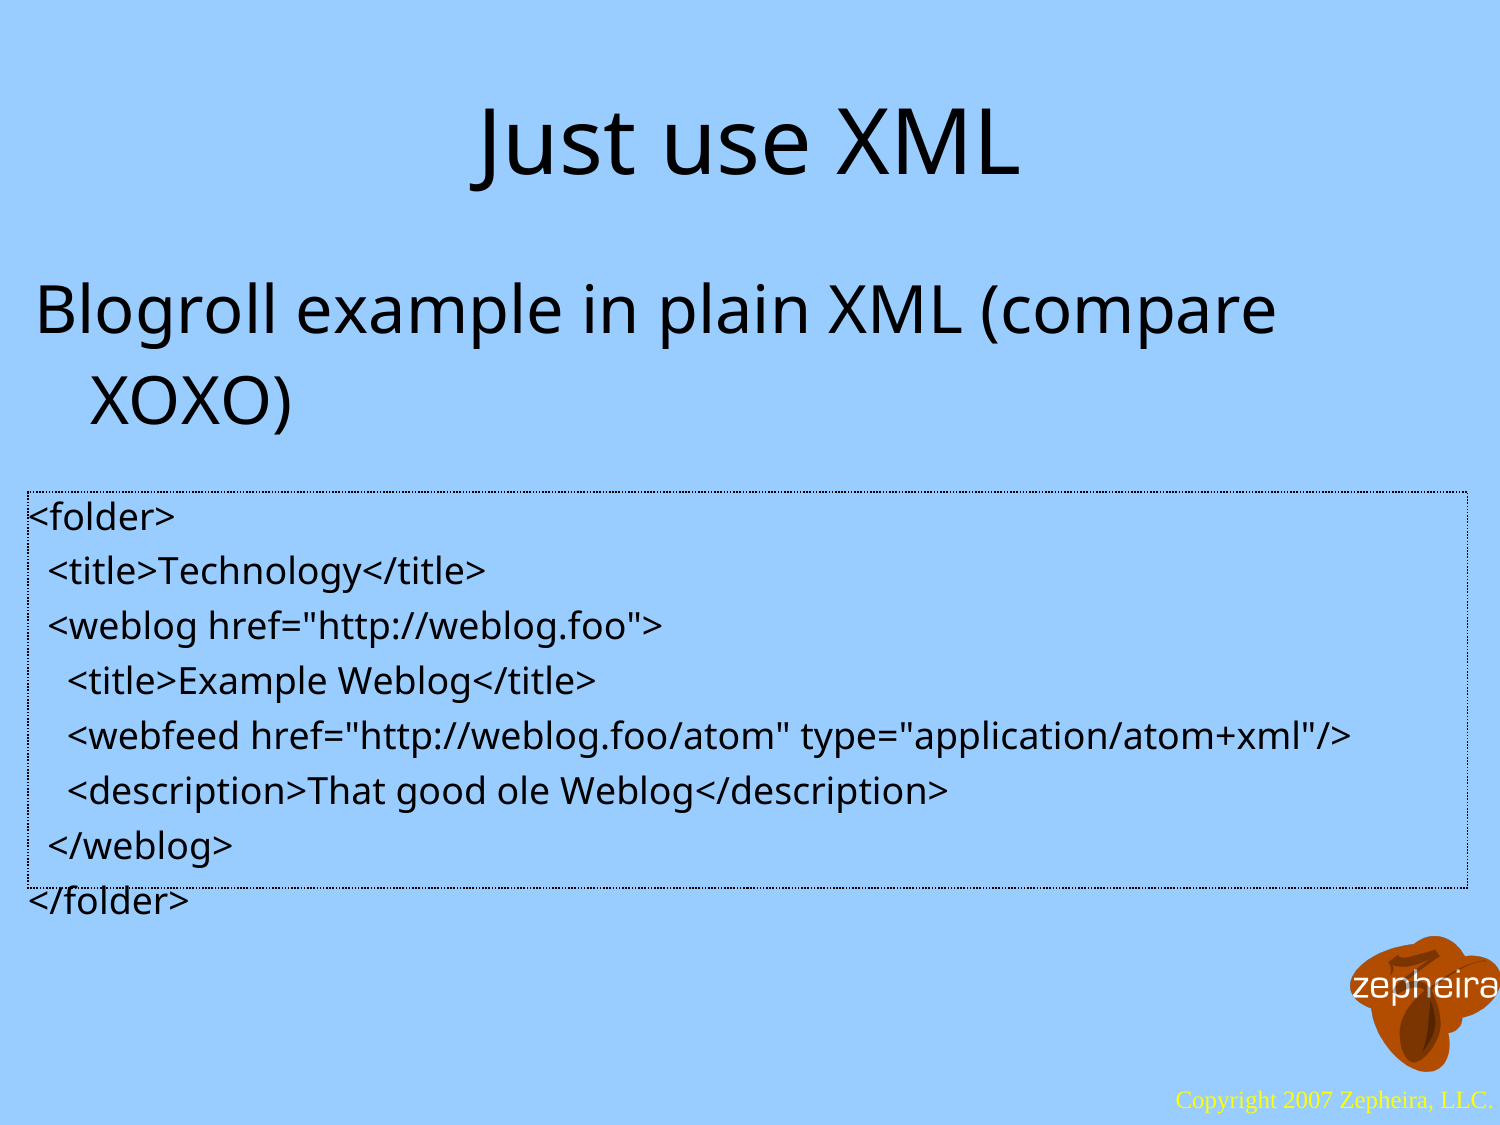

# Just use XML
Blogroll example in plain XML (compare XOXO)
<folder>
 <title>Technology</title>
 <weblog href="http://weblog.foo">
 <title>Example Weblog</title>
 <webfeed href="http://weblog.foo/atom" type="application/atom+xml"/>
 <description>That good ole Weblog</description>
 </weblog>
</folder>